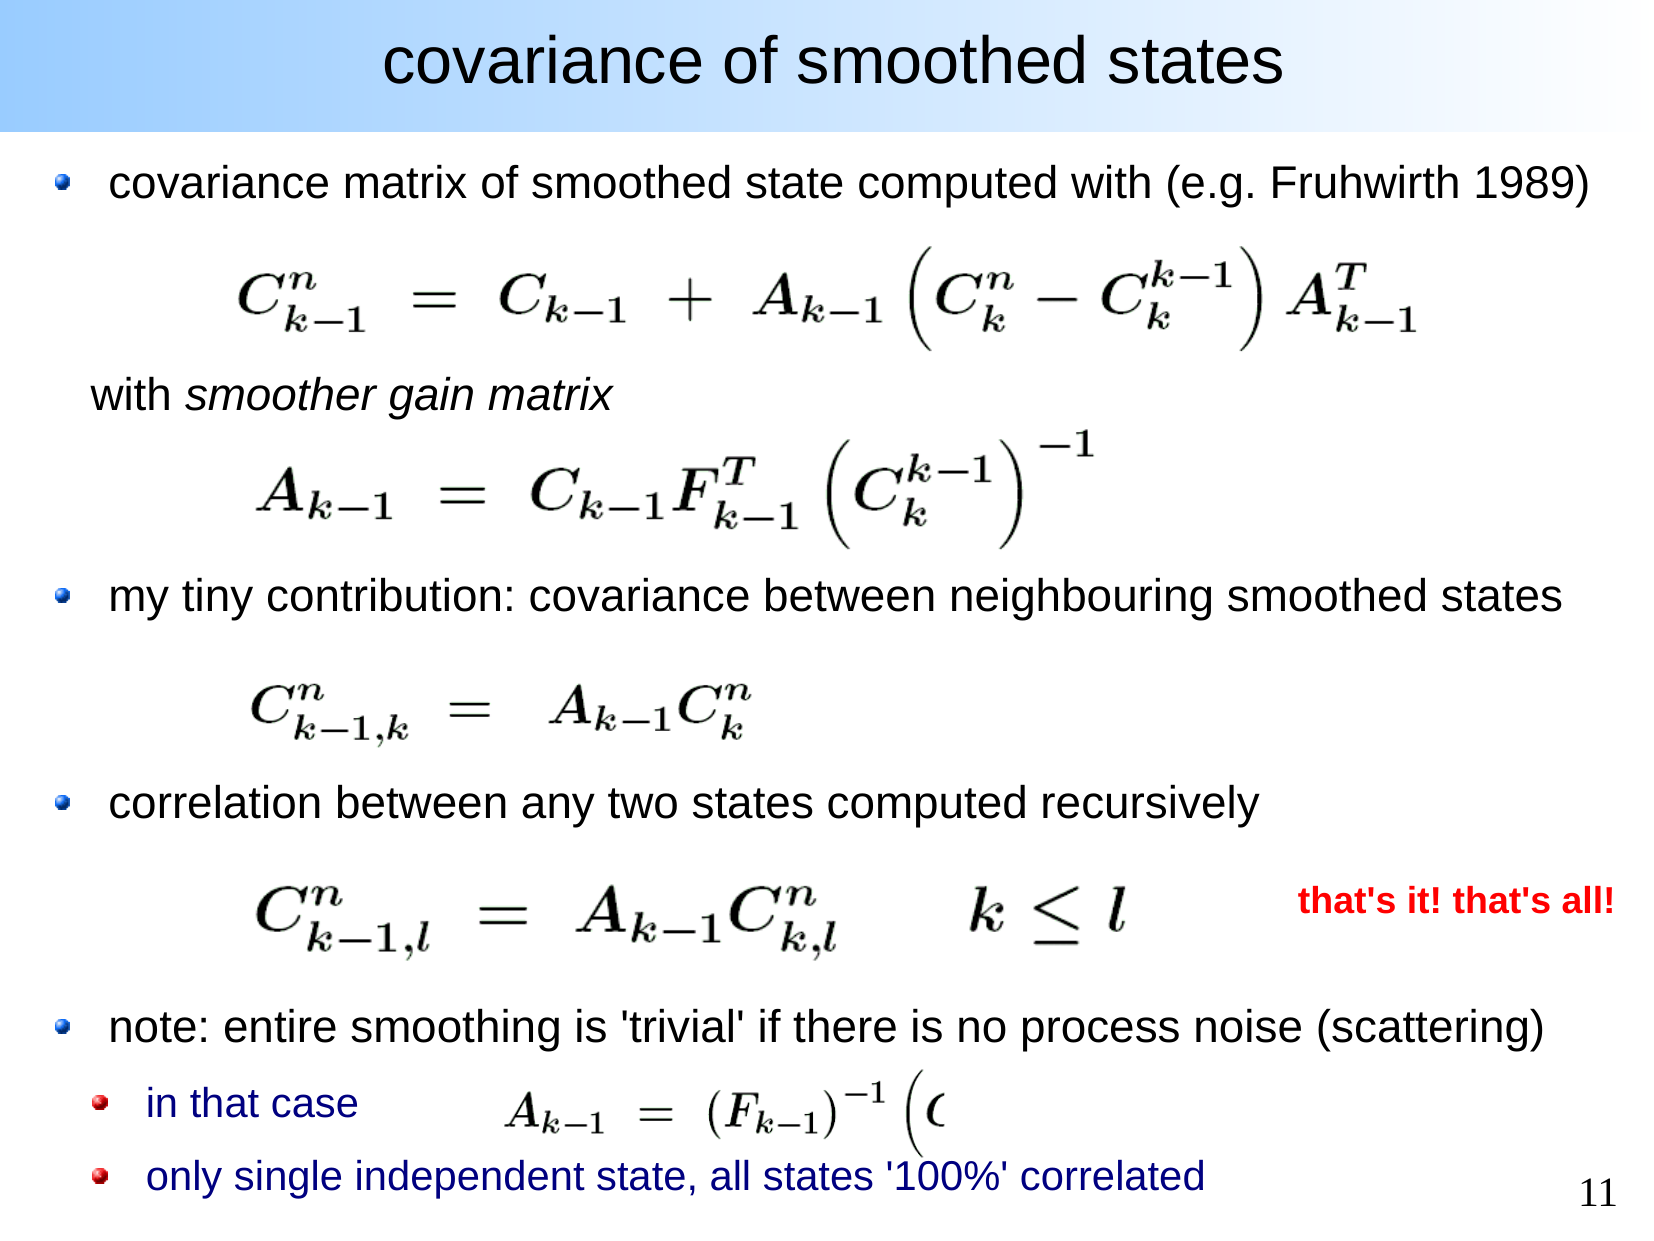

# covariance of smoothed states
covariance matrix of smoothed state computed with (e.g. Fruhwirth 1989)
with smoother gain matrix
my tiny contribution: covariance between neighbouring smoothed states
correlation between any two states computed recursively
that's it! that's all!
note: entire smoothing is 'trivial' if there is no process noise (scattering)
in that case
only single independent state, all states '100%' correlated
11